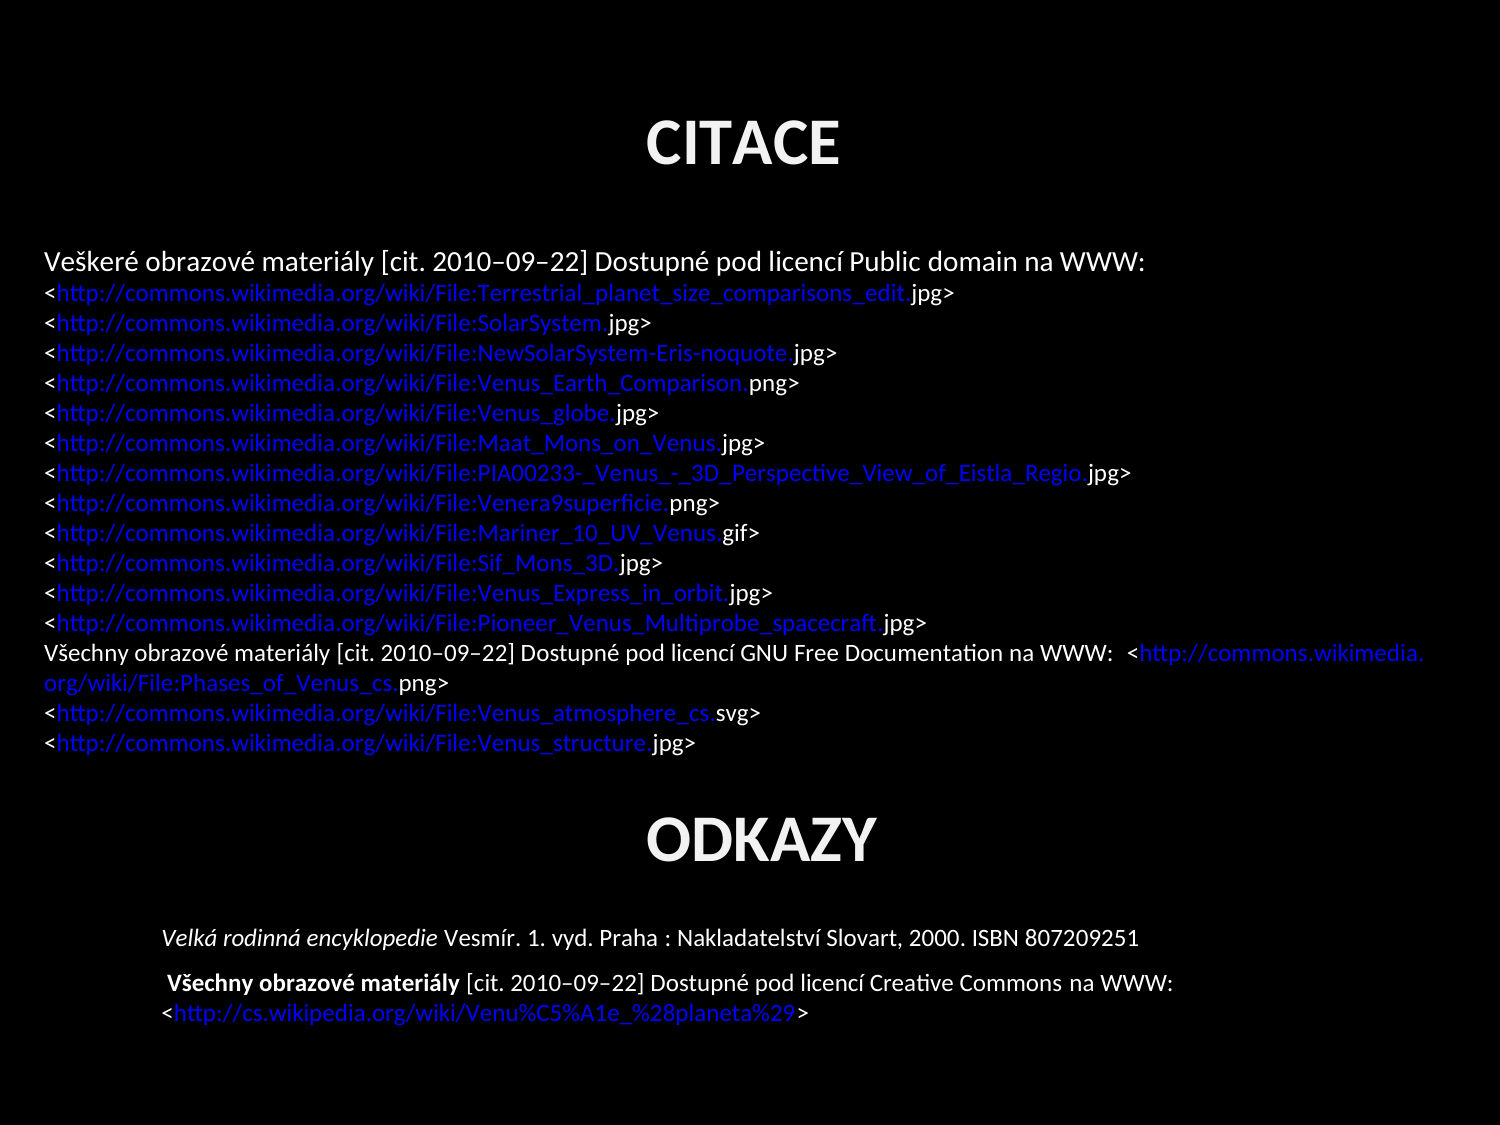

CITACE
Veškeré obrazové materiály [cit. 2010–09–22] Dostupné pod licencí Public domain na WWW:
<http://commons.wikimedia.org/wiki/File:Terrestrial_planet_size_comparisons_edit.jpg>
<http://commons.wikimedia.org/wiki/File:SolarSystem.jpg>
<http://commons.wikimedia.org/wiki/File:NewSolarSystem-Eris-noquote.jpg>
<http://commons.wikimedia.org/wiki/File:Venus_Earth_Comparison.png>
<http://commons.wikimedia.org/wiki/File:Venus_globe.jpg>
<http://commons.wikimedia.org/wiki/File:Maat_Mons_on_Venus.jpg>
<http://commons.wikimedia.org/wiki/File:PIA00233-_Venus_-_3D_Perspective_View_of_Eistla_Regio.jpg>
<http://commons.wikimedia.org/wiki/File:Venera9superficie.png>
<http://commons.wikimedia.org/wiki/File:Mariner_10_UV_Venus.gif>
<http://commons.wikimedia.org/wiki/File:Sif_Mons_3D.jpg>
<http://commons.wikimedia.org/wiki/File:Venus_Express_in_orbit.jpg>
<http://commons.wikimedia.org/wiki/File:Pioneer_Venus_Multiprobe_spacecraft.jpg>
Všechny obrazové materiály [cit. 2010–09–22] Dostupné pod licencí GNU Free Documentation na WWW: <http://commons.wikimedia.org/wiki/File:Phases_of_Venus_cs.png>
<http://commons.wikimedia.org/wiki/File:Venus_atmosphere_cs.svg>
<http://commons.wikimedia.org/wiki/File:Venus_structure.jpg>
ODKAZY
Velká rodinná encyklopedie Vesmír. 1. vyd. Praha : Nakladatelství Slovart, 2000. ISBN 807209251
 Všechny obrazové materiály [cit. 2010–09–22] Dostupné pod licencí Creative Commons na WWW:
<http://cs.wikipedia.org/wiki/Venu%C5%A1e_%28planeta%29>